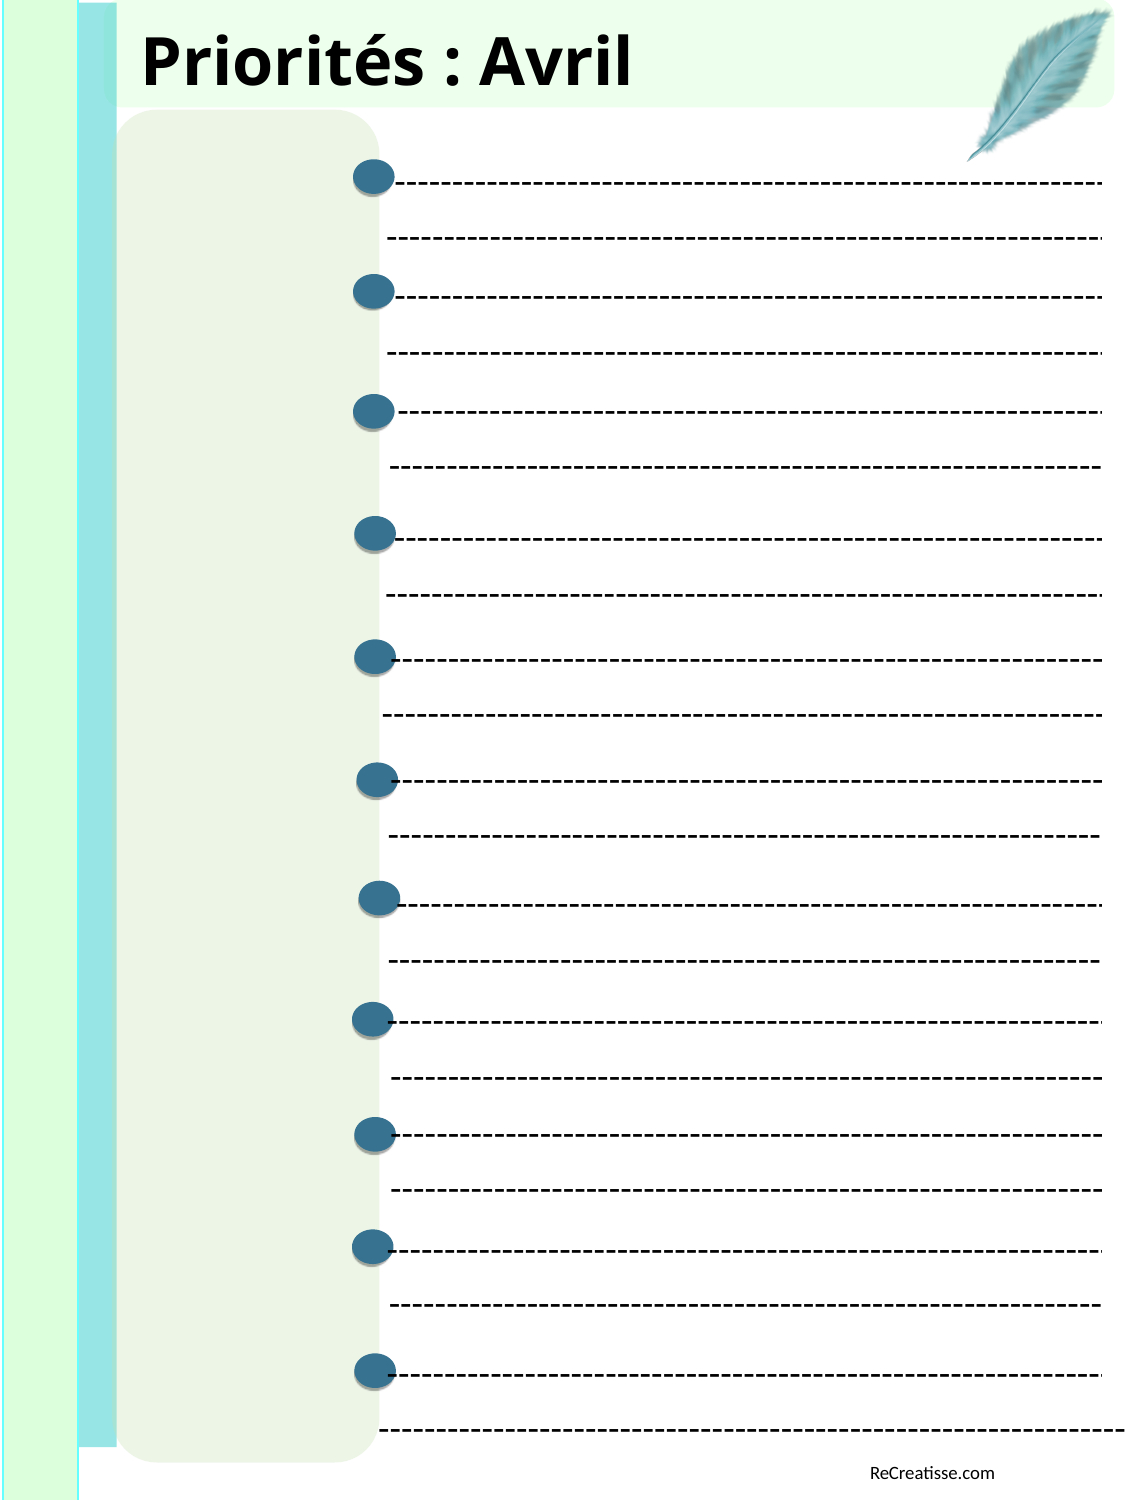

Priorités : Avril
--------------------------------------------------------------------------------------
--------------------------------------------------------------------------------------
--------------------------------------------------------------------------------------
--------------------------------------------------------------------------------------
--------------------------------------------------------------------------------------
--------------------------------------------------------------------------------------
--------------------------------------------------------------------------------------
--------------------------------------------------------------------------------------
--------------------------------------------------------------------------------------
--------------------------------------------------------------------------------------
--------------------------------------------------------------------------------------
--------------------------------------------------------------------------------------
--------------------------------------------------------------------------------------
--------------------------------------------------------------------------------------
--------------------------------------------------------------------------------------
--------------------------------------------------------------------------------------
--------------------------------------------------------------------------------------
--------------------------------------------------------------------------------------
--------------------------------------------------------------------------------------
--------------------------------------------------------------------------------------
--------------------------------------------------------------------------------------
--------------------------------------------------------------------------------------
ReCreatisse.com